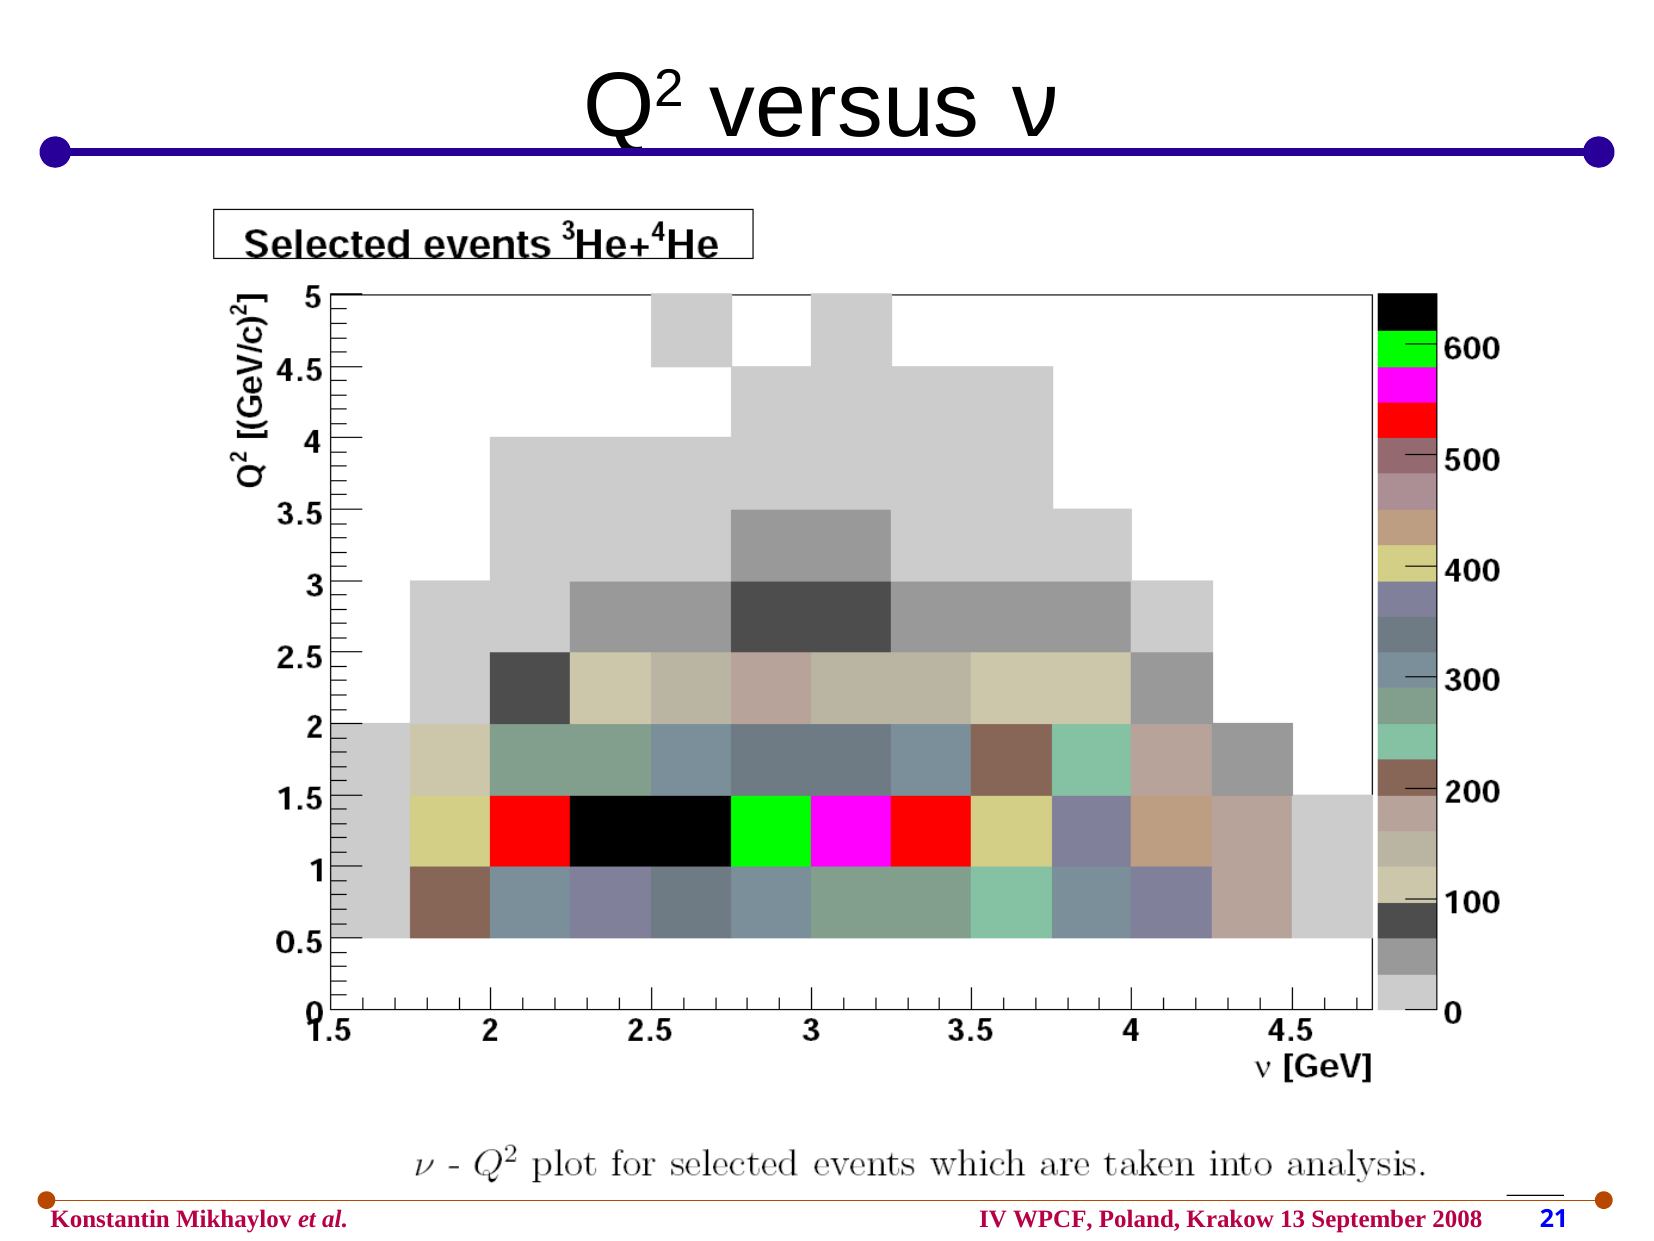

# Q2 versus ν
Konstantin Mikhaylov et al. IV WPCF, Poland, Krakow 13 September 2008